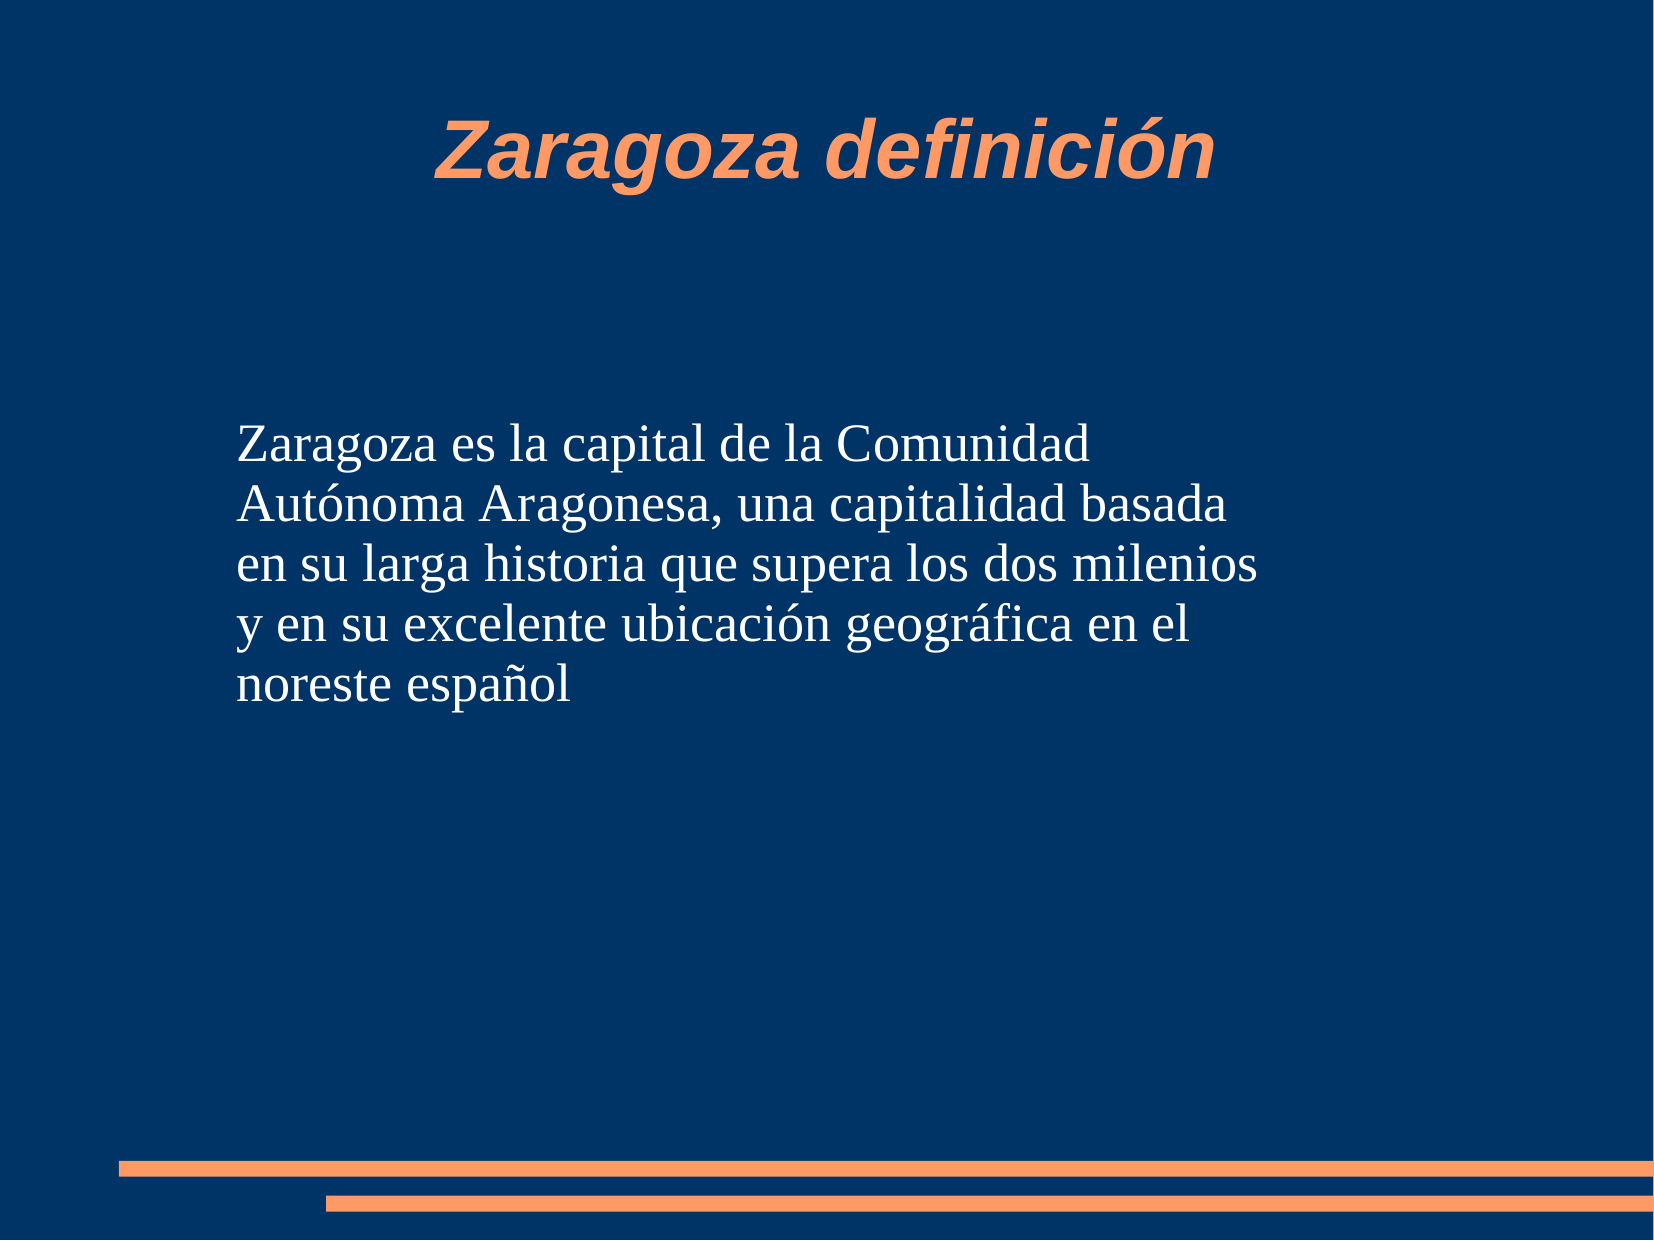

# Zaragoza definición
Zaragoza es la capital de la Comunidad Autónoma Aragonesa, una capitalidad basada en su larga historia que supera los dos milenios y en su excelente ubicación geográfica en el noreste español